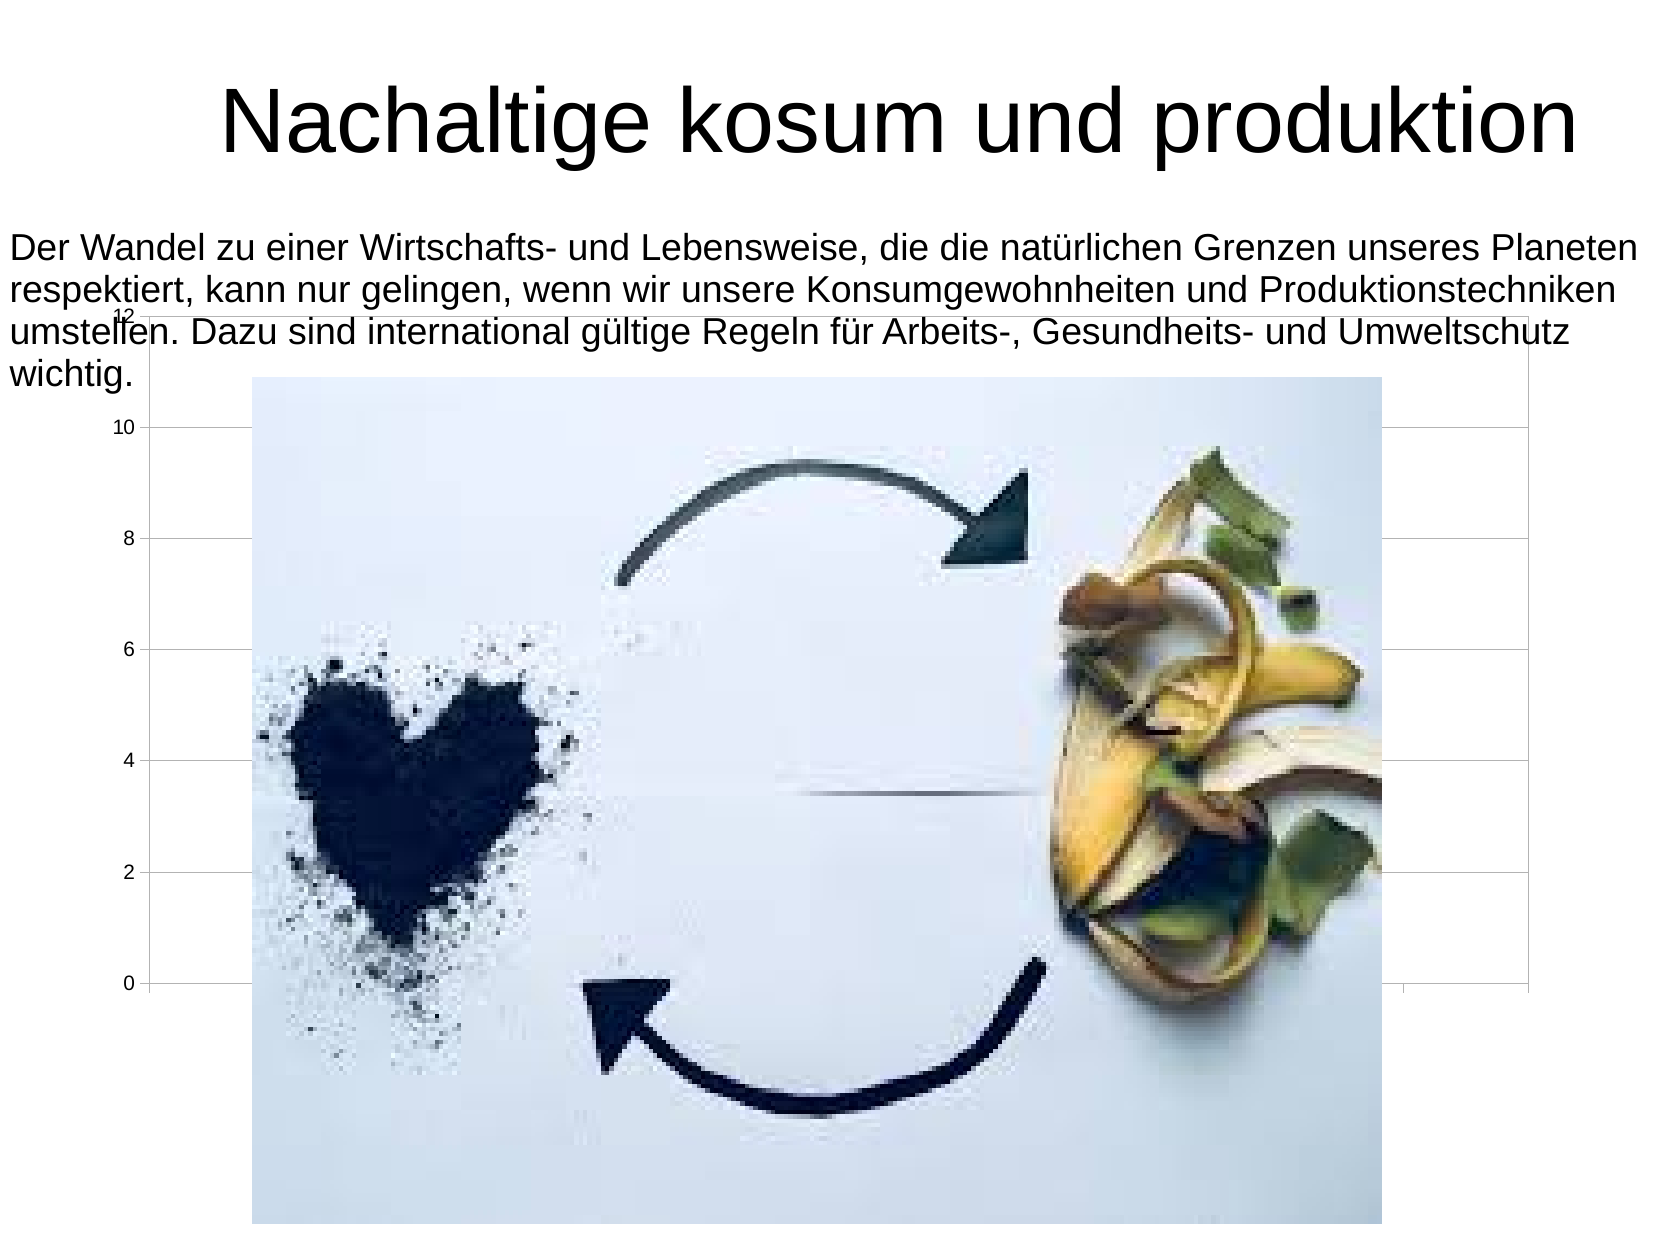

# Nachaltige kosum und produktion
Der Wandel zu einer Wirtschafts- und Lebensweise, die die natürlichen Grenzen unseres Planeten respektiert, kann nur gelingen, wenn wir unsere Konsumgewohnheiten und Produktionstechniken umstellen. Dazu sind international gültige Regeln für Arbeits-, Gesundheits- und Umweltschutz wichtig.
[unsupported chart]